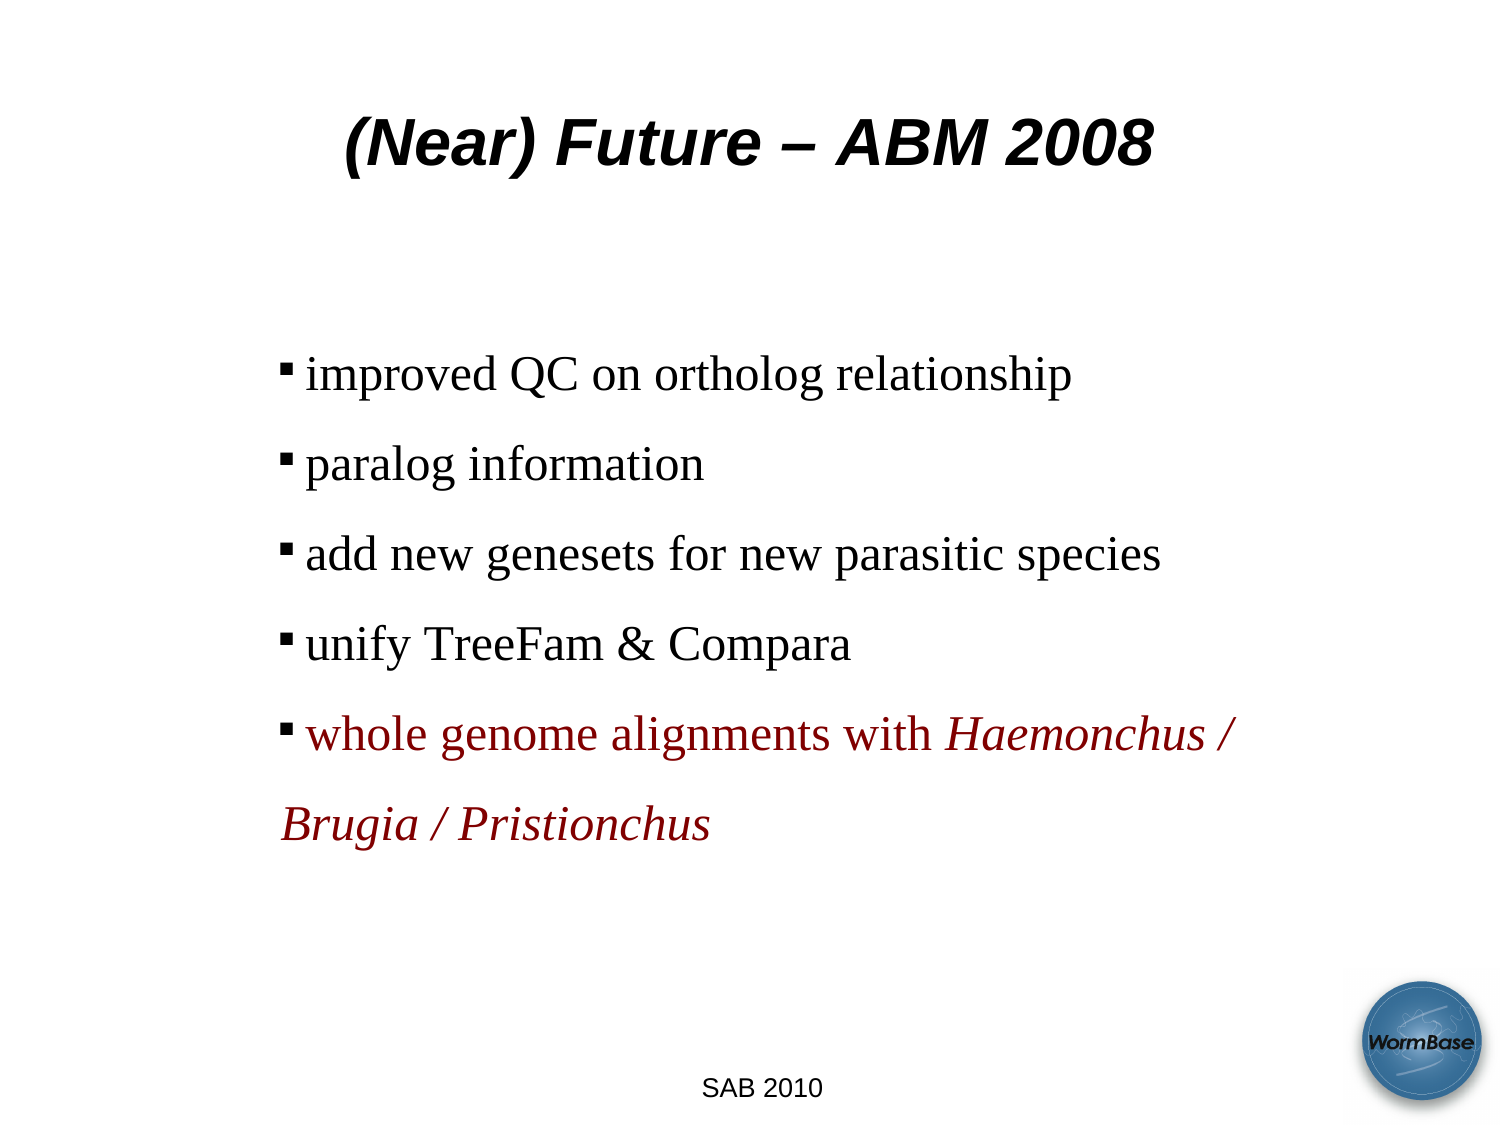

# (Near) Future – ABM 2008
 improved QC on ortholog relationship
 paralog information
 add new genesets for new parasitic species
 unify TreeFam & Compara
 whole genome alignments with Haemonchus / Brugia / Pristionchus